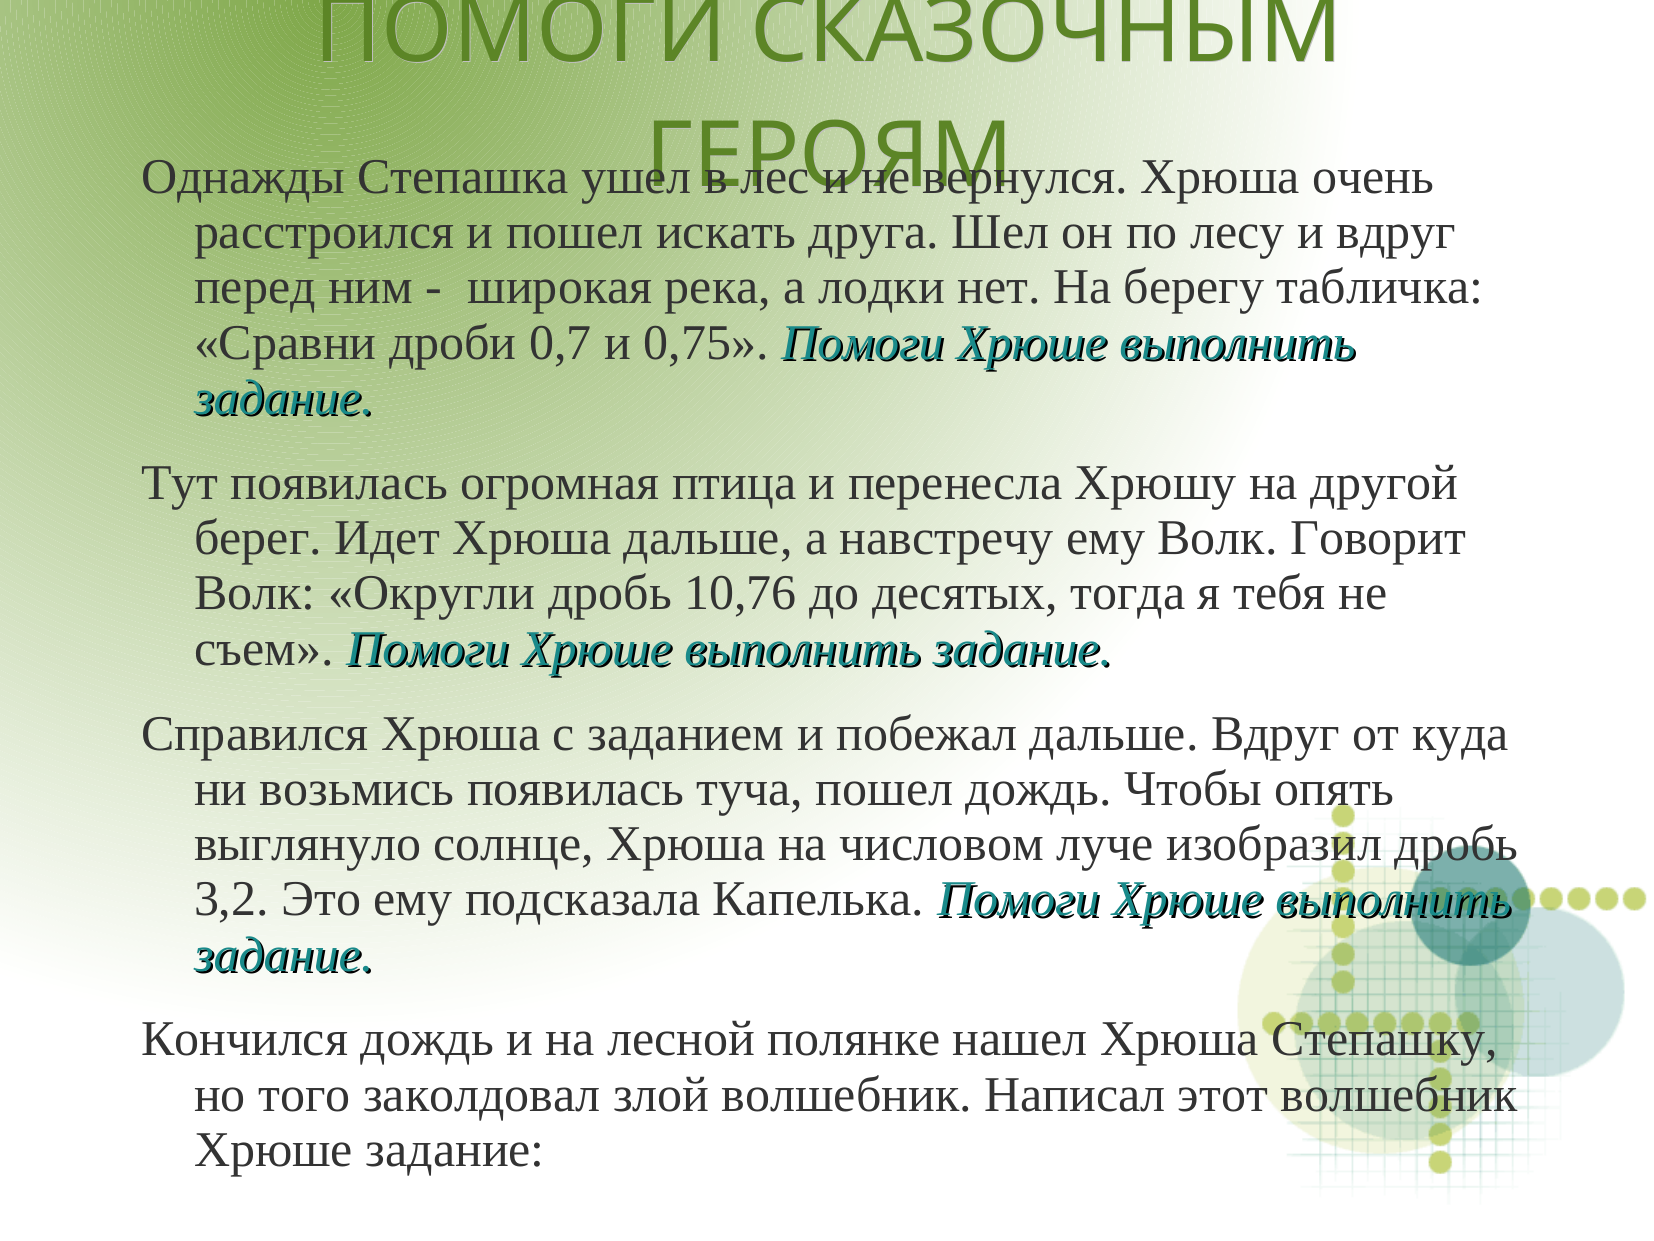

# ПОМОГИ СКАЗОЧНЫМ ГЕРОЯМ
Однажды Степашка ушел в лес и не вернулся. Хрюша очень расстроился и пошел искать друга. Шел он по лесу и вдруг перед ним - широкая река, а лодки нет. На берегу табличка: «Сравни дроби 0,7 и 0,75». Помоги Хрюше выполнить задание.
Тут появилась огромная птица и перенесла Хрюшу на другой берег. Идет Хрюша дальше, а навстречу ему Волк. Говорит Волк: «Округли дробь 10,76 до десятых, тогда я тебя не съем». Помоги Хрюше выполнить задание.
Справился Хрюша с заданием и побежал дальше. Вдруг от куда ни возьмись появилась туча, пошел дождь. Чтобы опять выглянуло солнце, Хрюша на числовом луче изобразил дробь 3,2. Это ему подсказала Капелька. Помоги Хрюше выполнить задание.
Кончился дождь и на лесной полянке нашел Хрюша Степашку, но того заколдовал злой волшебник. Написал этот волшебник Хрюше задание: